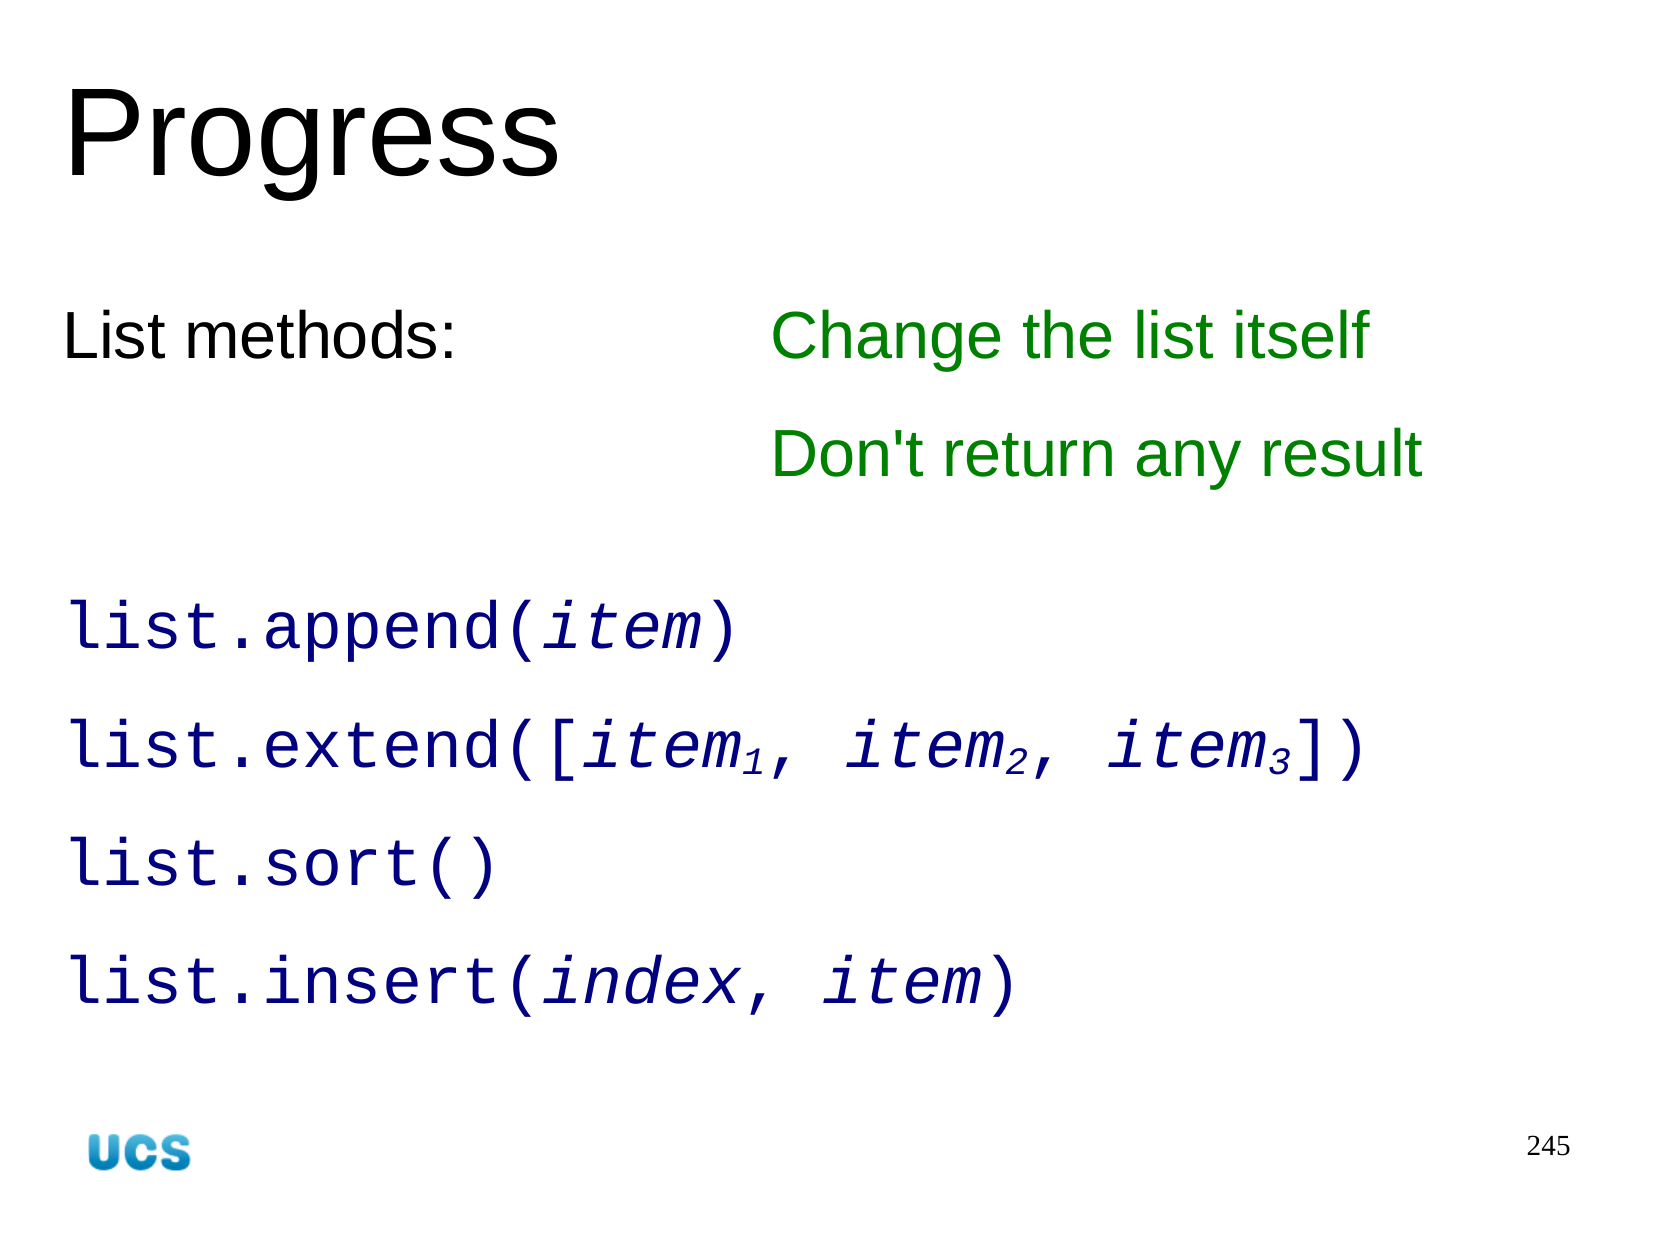

Progress
Change the list itself
List methods:
Don't return any result
list.append(item)
list.extend([item1, item2, item3])
list.sort()
list.insert(index, item)
245